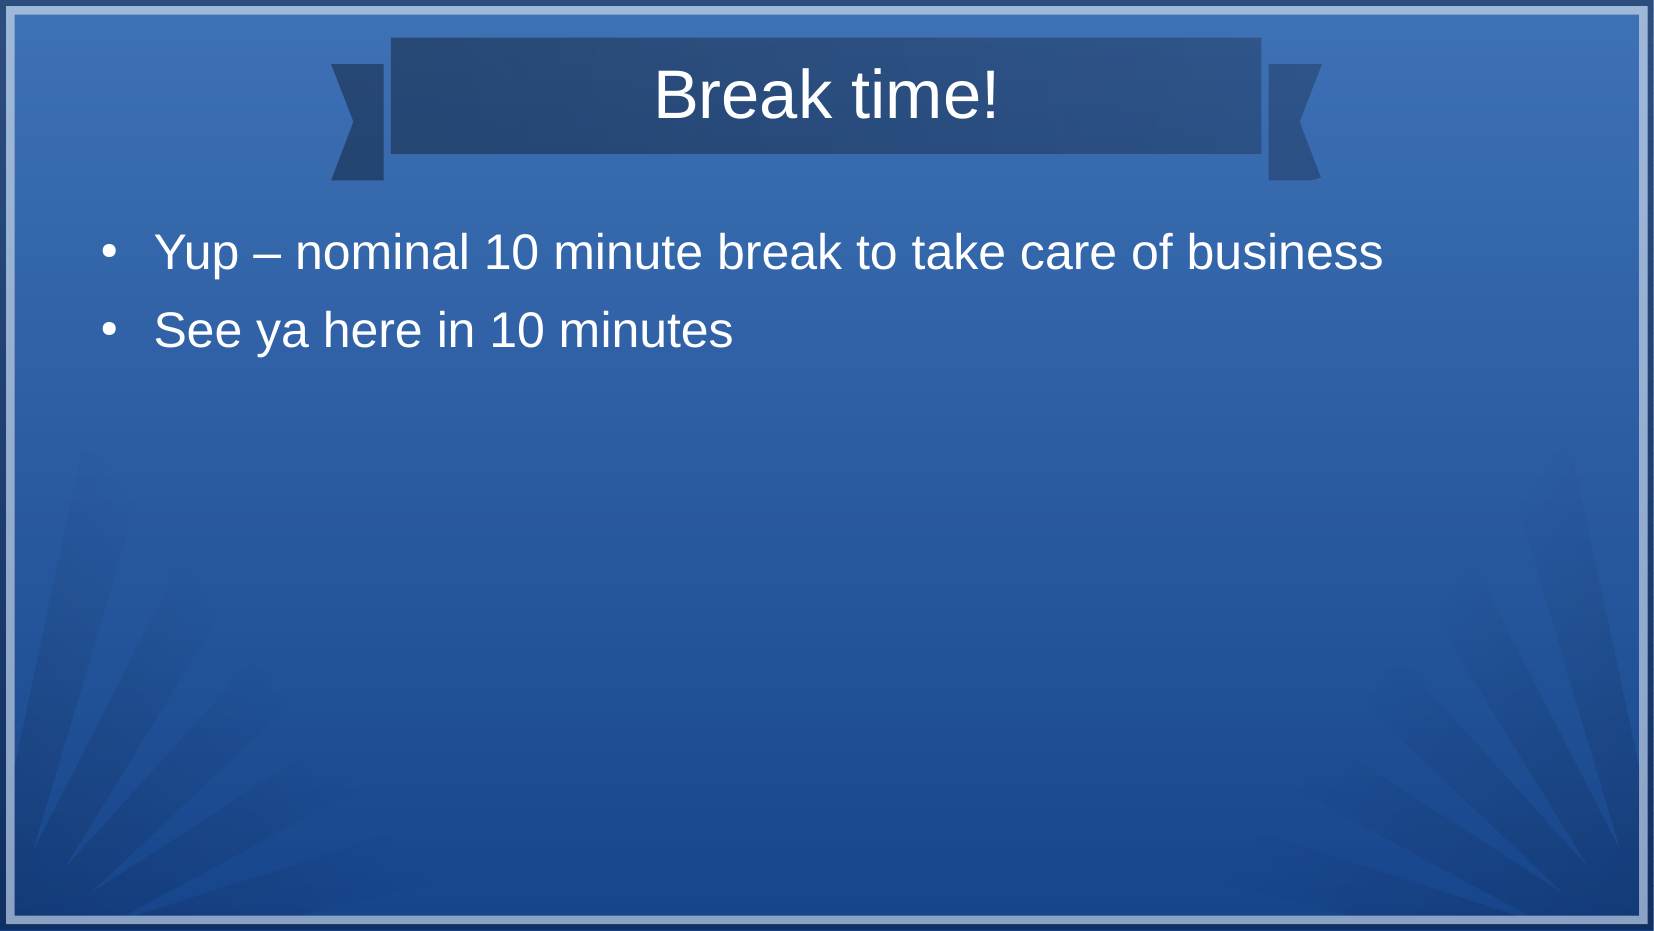

# Break time!
Yup – nominal 10 minute break to take care of business
See ya here in 10 minutes